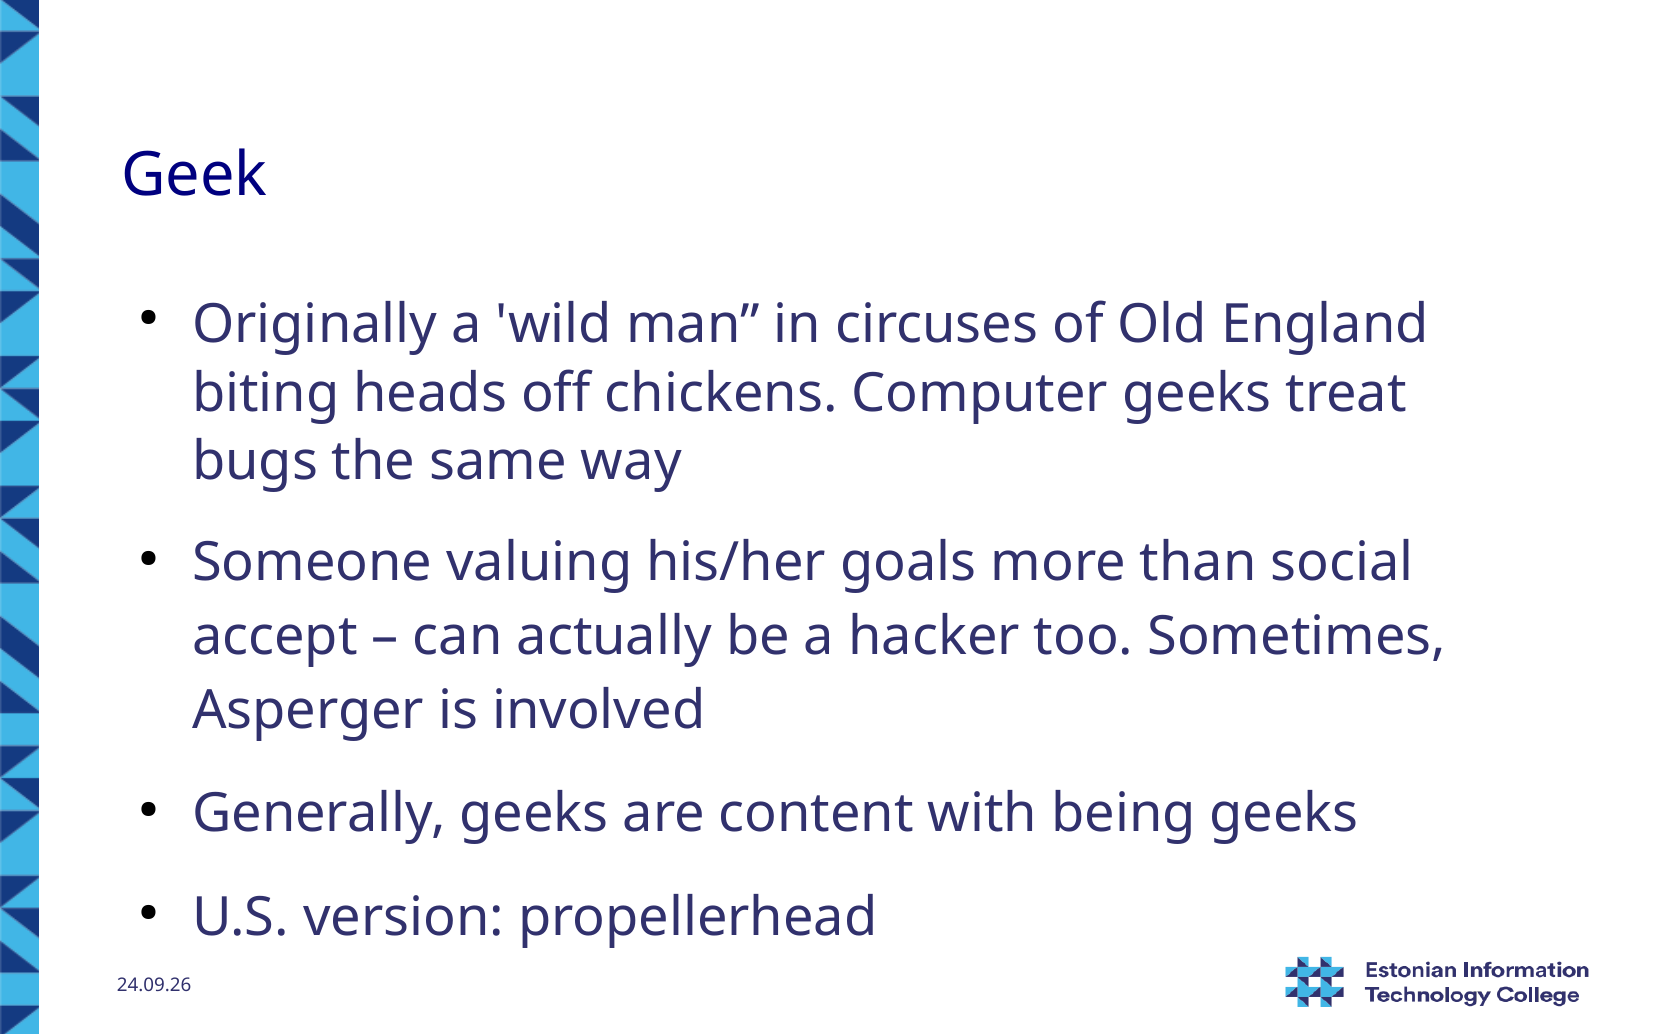

# Geek
Originally a 'wild man” in circuses of Old England biting heads off chickens. Computer geeks treat bugs the same way
Someone valuing his/her goals more than social accept – can actually be a hacker too. Sometimes, Asperger is involved
Generally, geeks are content with being geeks
U.S. version: propellerhead